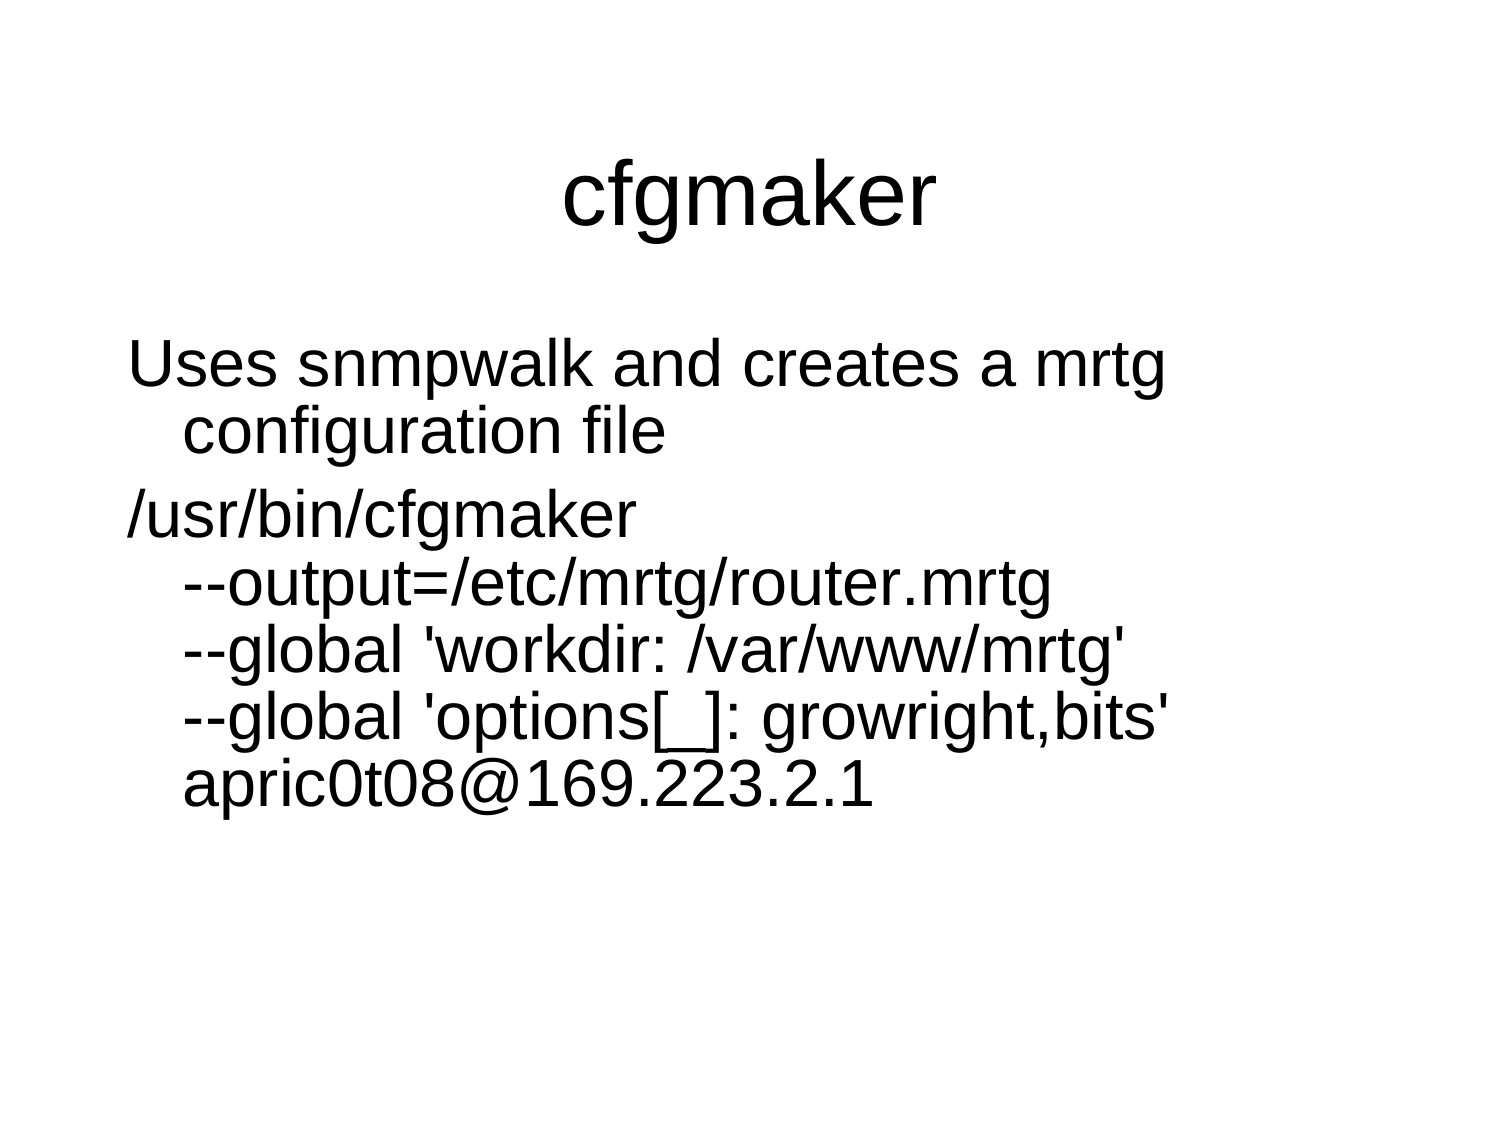

# cfgmaker
Uses snmpwalk and creates a mrtg configuration file
/usr/bin/cfgmaker
--output=/etc/mrtg/router.mrtg
--global 'workdir: /var/www/mrtg'
--global 'options[_]: growright,bits' apric0t08@169.223.2.1